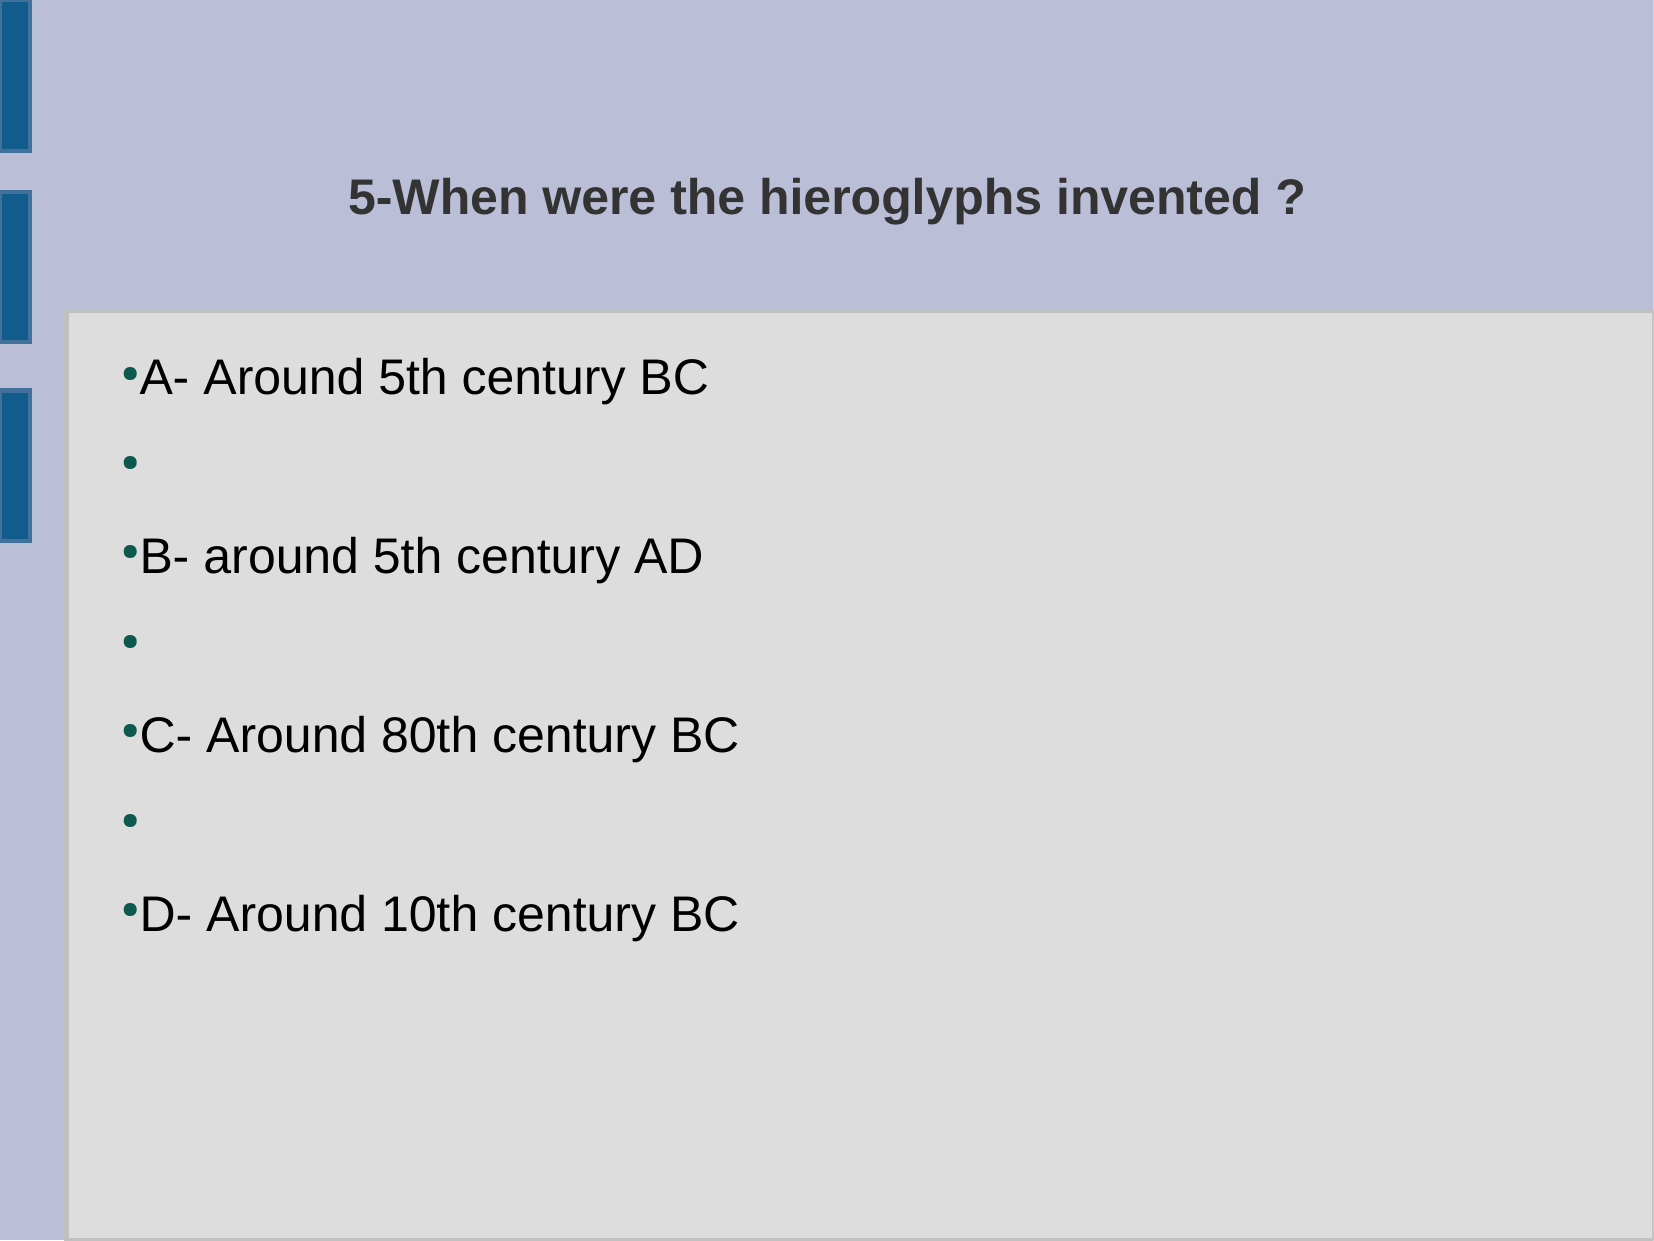

# 5-When were the hieroglyphs invented ?
A- Around 5th century BC
B- around 5th century AD
C- Around 80th century BC
D- Around 10th century BC